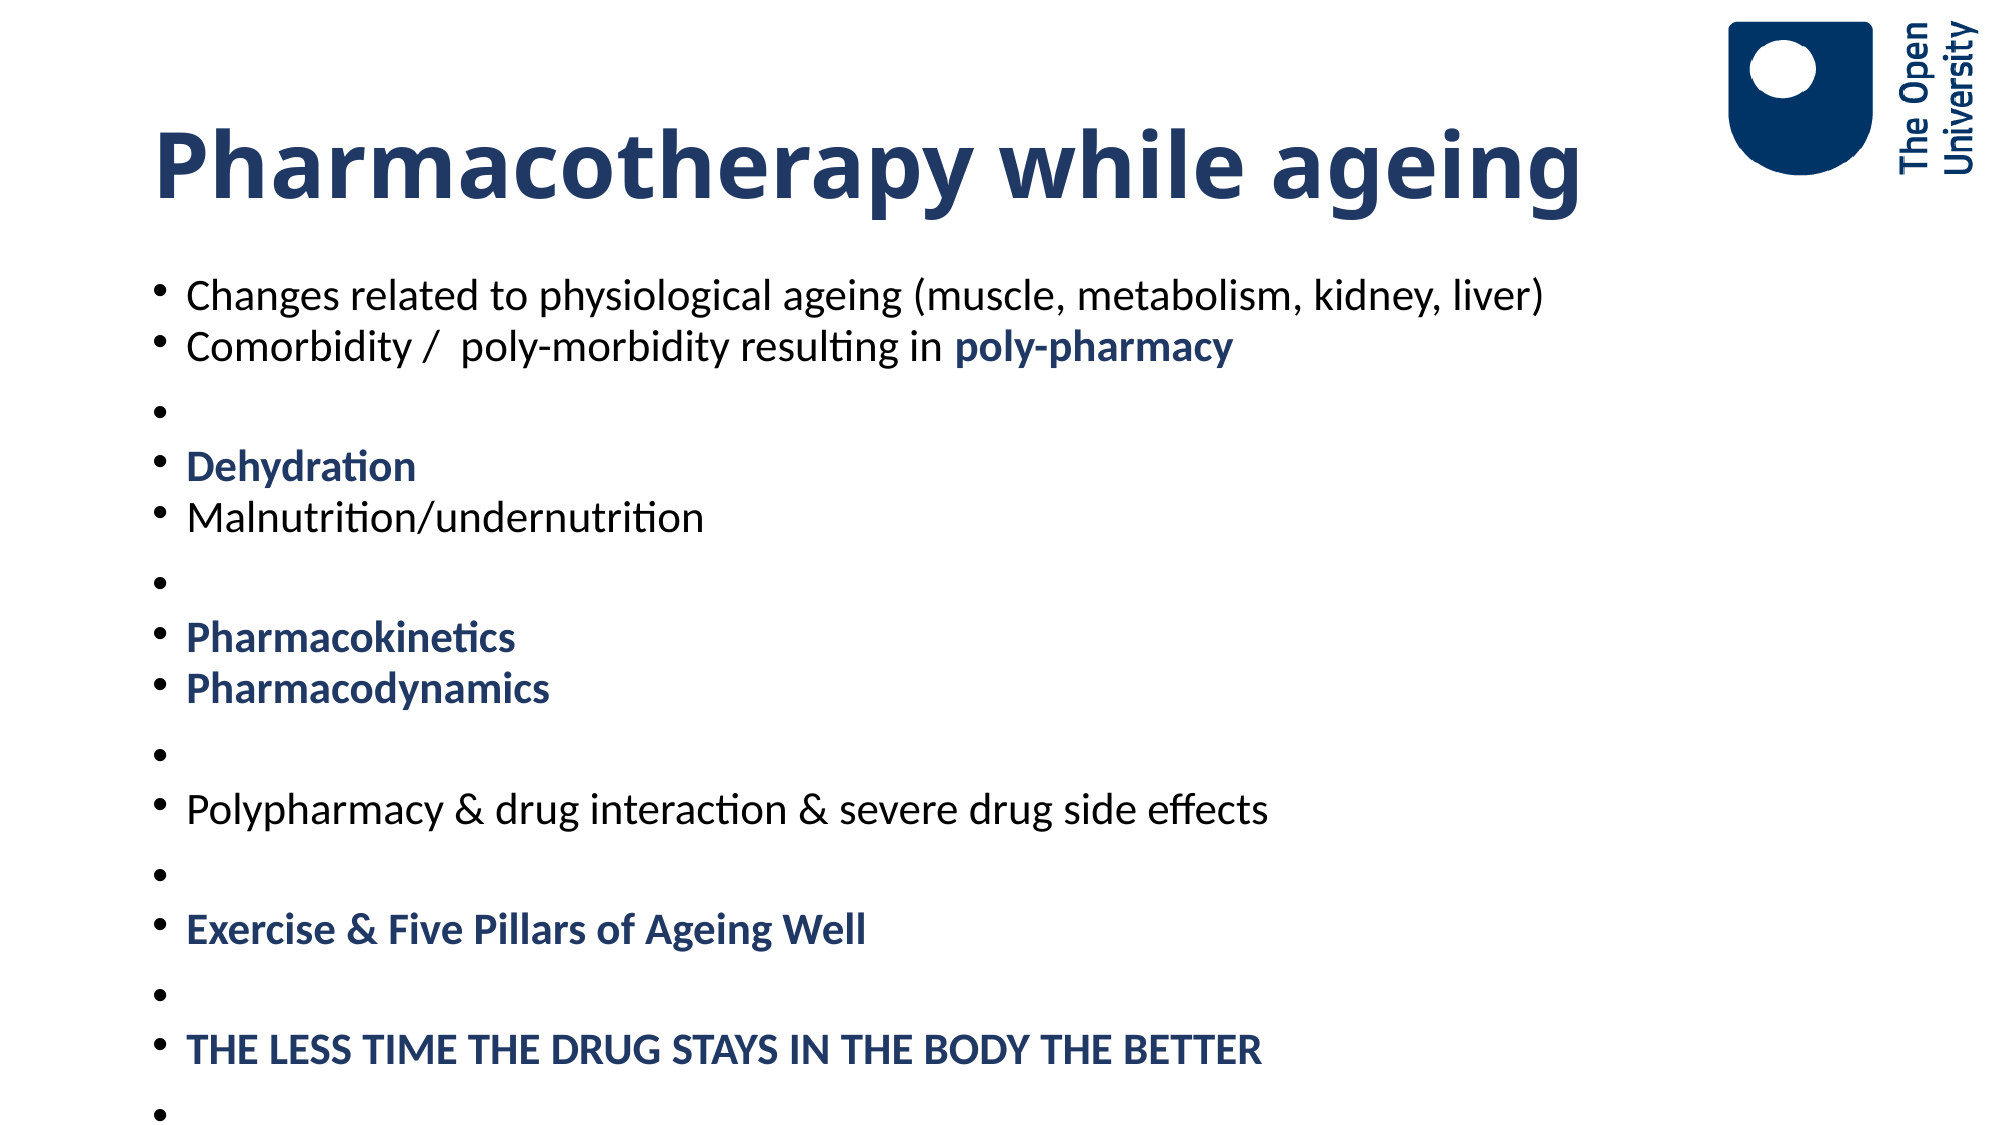

# Pharmacotherapy while ageing
Changes related to physiological ageing (muscle, metabolism, kidney, liver)
Comorbidity / poly-morbidity resulting in poly-pharmacy
Dehydration
Malnutrition/undernutrition
Pharmacokinetics
Pharmacodynamics
Polypharmacy & drug interaction & severe drug side effects
Exercise & Five Pillars of Ageing Well
THE LESS TIME THE DRUG STAYS IN THE BODY THE BETTER